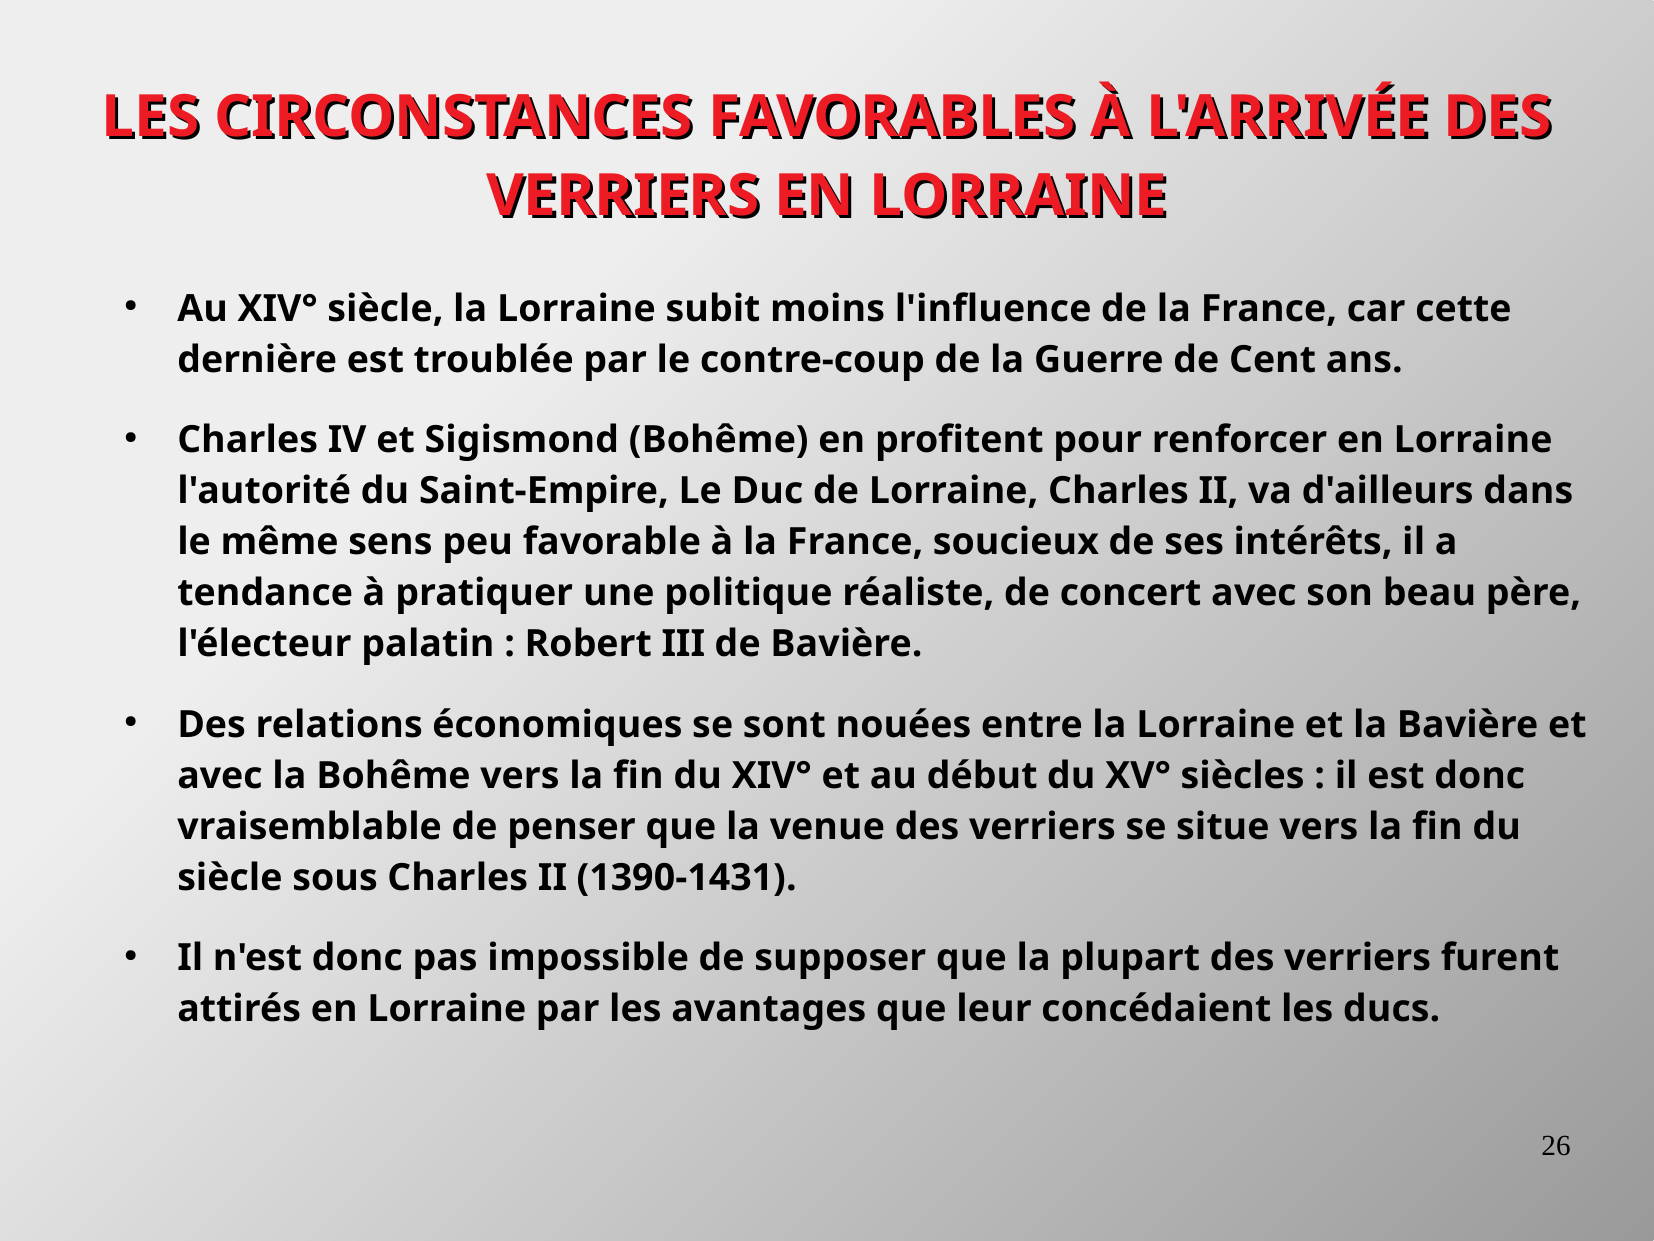

# LES CIRCONSTANCES FAVORABLES À L'ARRIVÉE DES VERRIERS EN LORRAINE
Au XIV° siècle, la Lorraine subit moins l'influence de la France, car cette dernière est troublée par le contre-coup de la Guerre de Cent ans.
Charles IV et Sigismond (Bohême) en profitent pour renforcer en Lorraine l'autorité du Saint-Empire, Le Duc de Lorraine, Charles II, va d'ailleurs dans le même sens peu favorable à la France, soucieux de ses intérêts, il a tendance à pratiquer une politique réaliste, de concert avec son beau père, l'électeur palatin : Robert III de Bavière.
Des relations économiques se sont nouées entre la Lorraine et la Bavière et avec la Bohême vers la fin du XIV° et au début du XV° siècles : il est donc vraisemblable de penser que la venue des verriers se situe vers la fin du siècle sous Charles II (1390-1431).
Il n'est donc pas impossible de supposer que la plupart des verriers furent attirés en Lorraine par les avantages que leur concédaient les ducs.
26